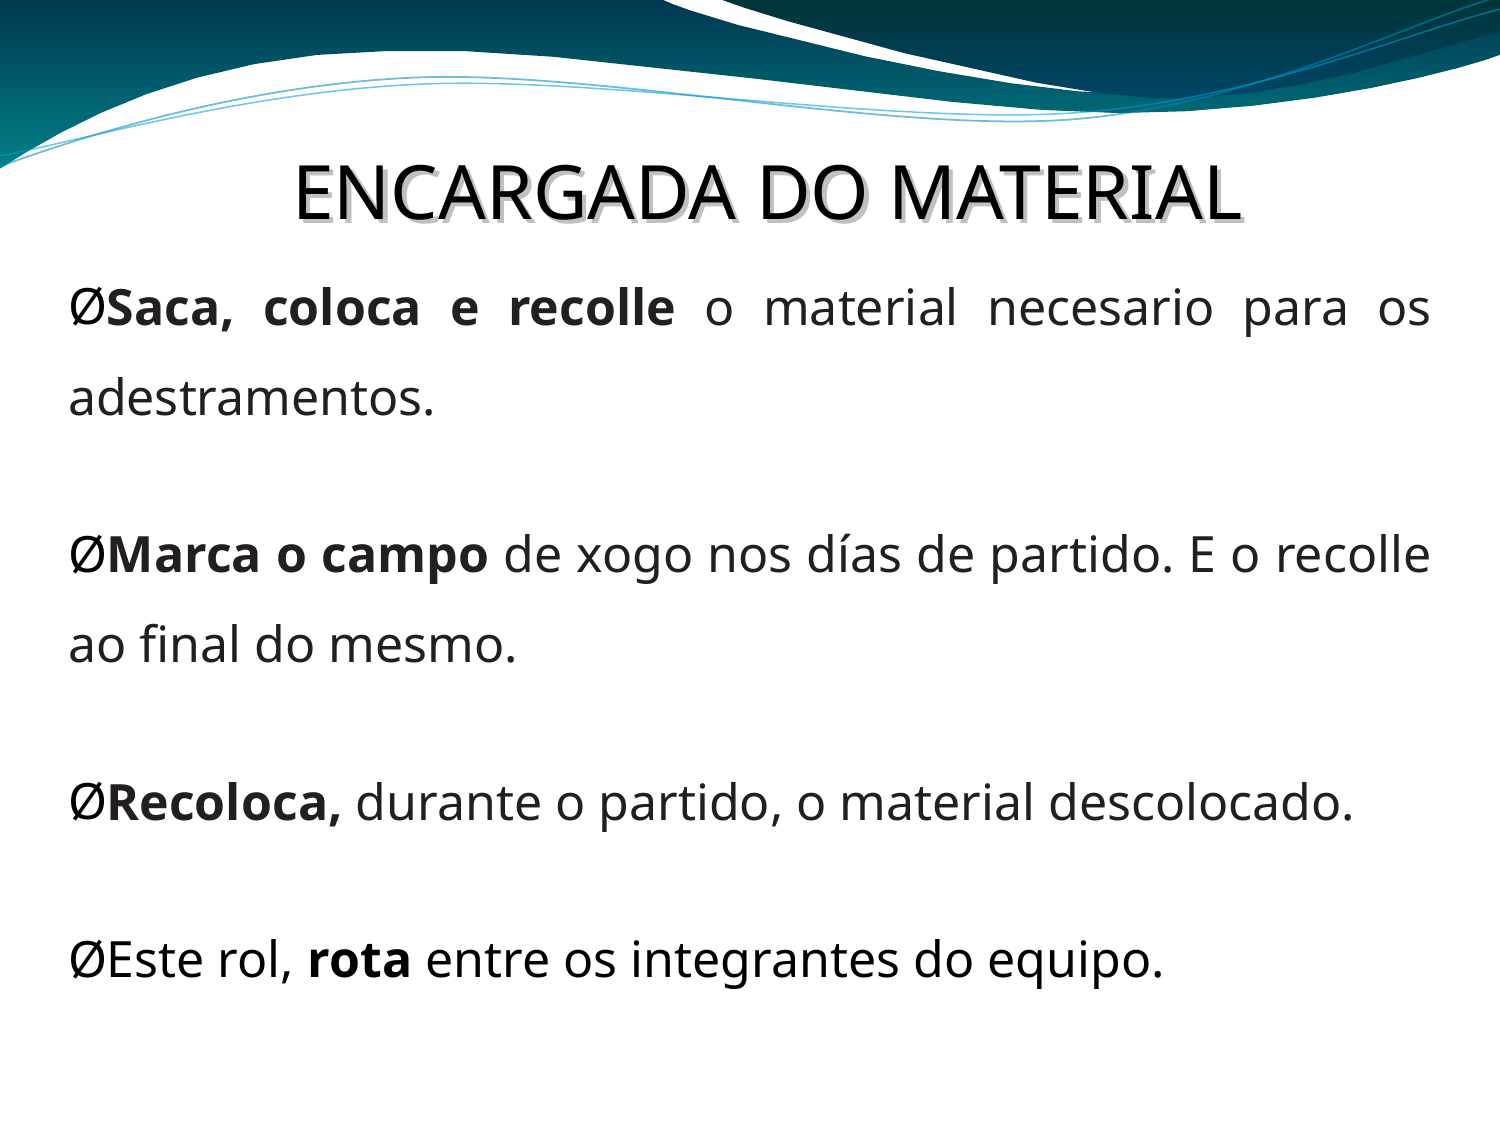

ENCARGADA DO MATERIAL
Saca, coloca e recolle o material necesario para os adestramentos.
Marca o campo de xogo nos días de partido. E o recolle ao final do mesmo.
Recoloca, durante o partido, o material descolocado.
Este rol, rota entre os integrantes do equipo.